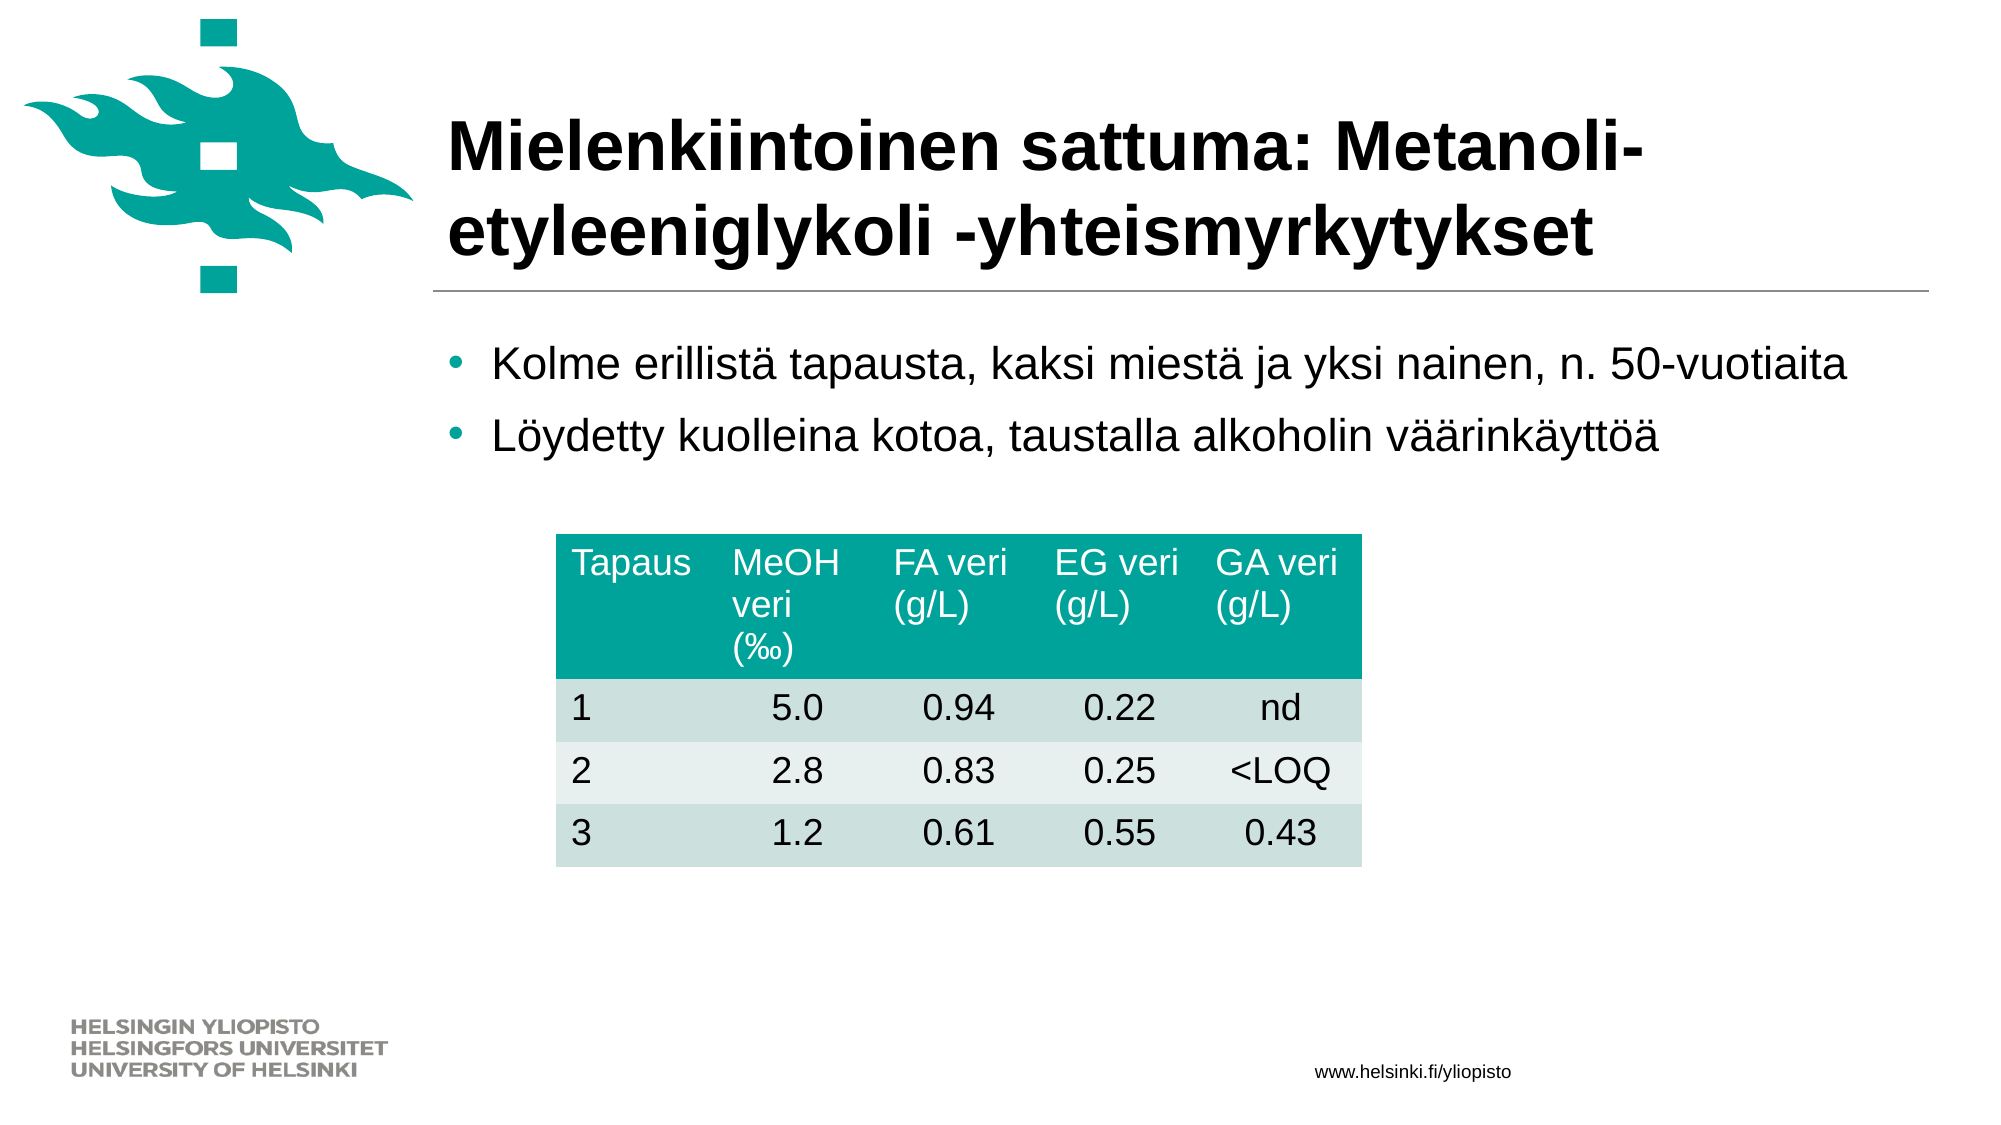

Mielenkiintoinen sattuma: Metanoli-etyleeniglykoli -yhteismyrkytykset
# Kolme erillistä tapausta, kaksi miestä ja yksi nainen, n. 50-vuotiaita
Löydetty kuolleina kotoa, taustalla alkoholin väärinkäyttöä
| Tapaus | MeOH veri (‰) | FA veri (g/L) | EG veri (g/L) | GA veri (g/L) |
| --- | --- | --- | --- | --- |
| 1 | 5.0 | 0.94 | 0.22 | nd |
| 2 | 2.8 | 0.83 | 0.25 | <LOQ |
| 3 | 1.2 | 0.61 | 0.55 | 0.43 |